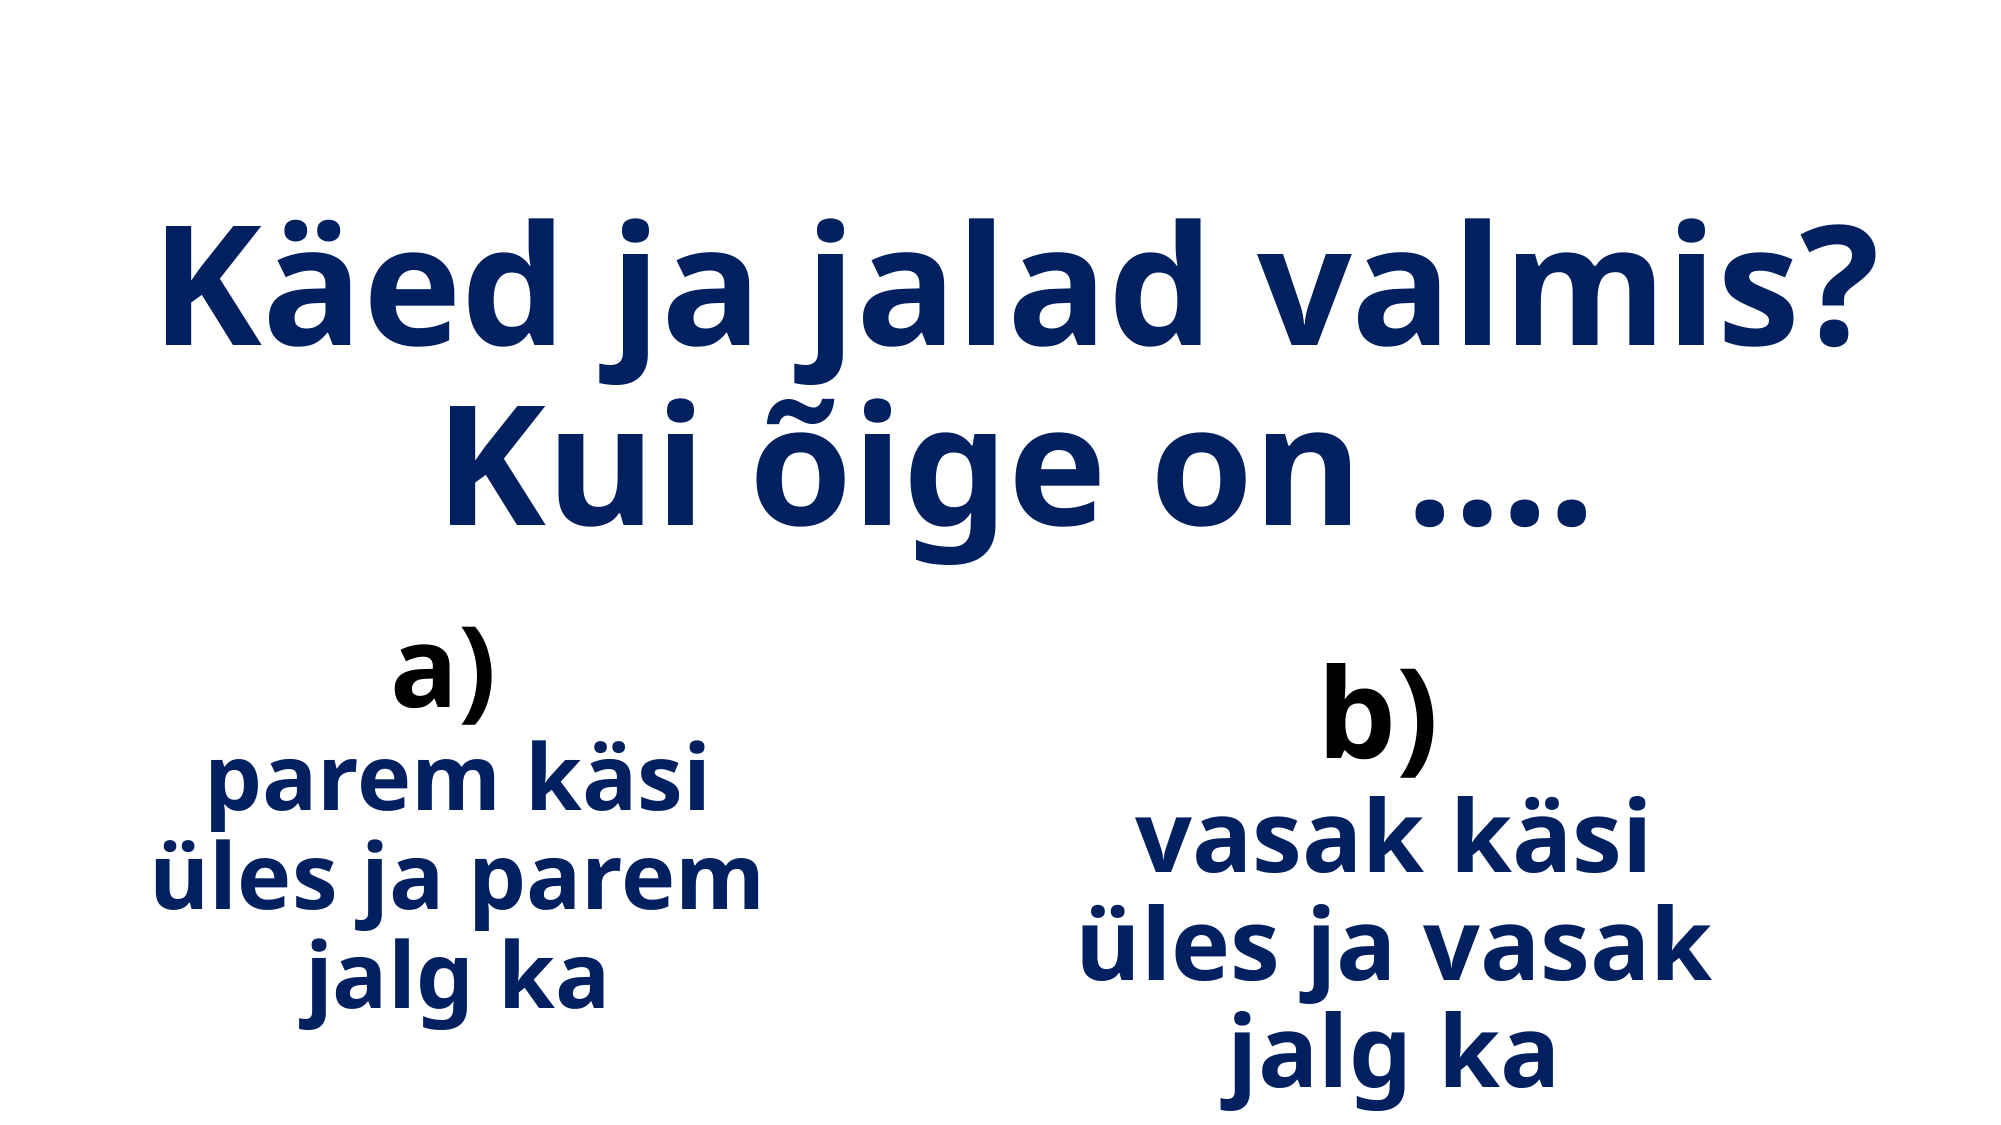

# Käed ja jalad valmis? Kui õige on ….
a)
parem käsi üles ja parem jalg ka
b)
vasak käsi üles ja vasak jalg ka